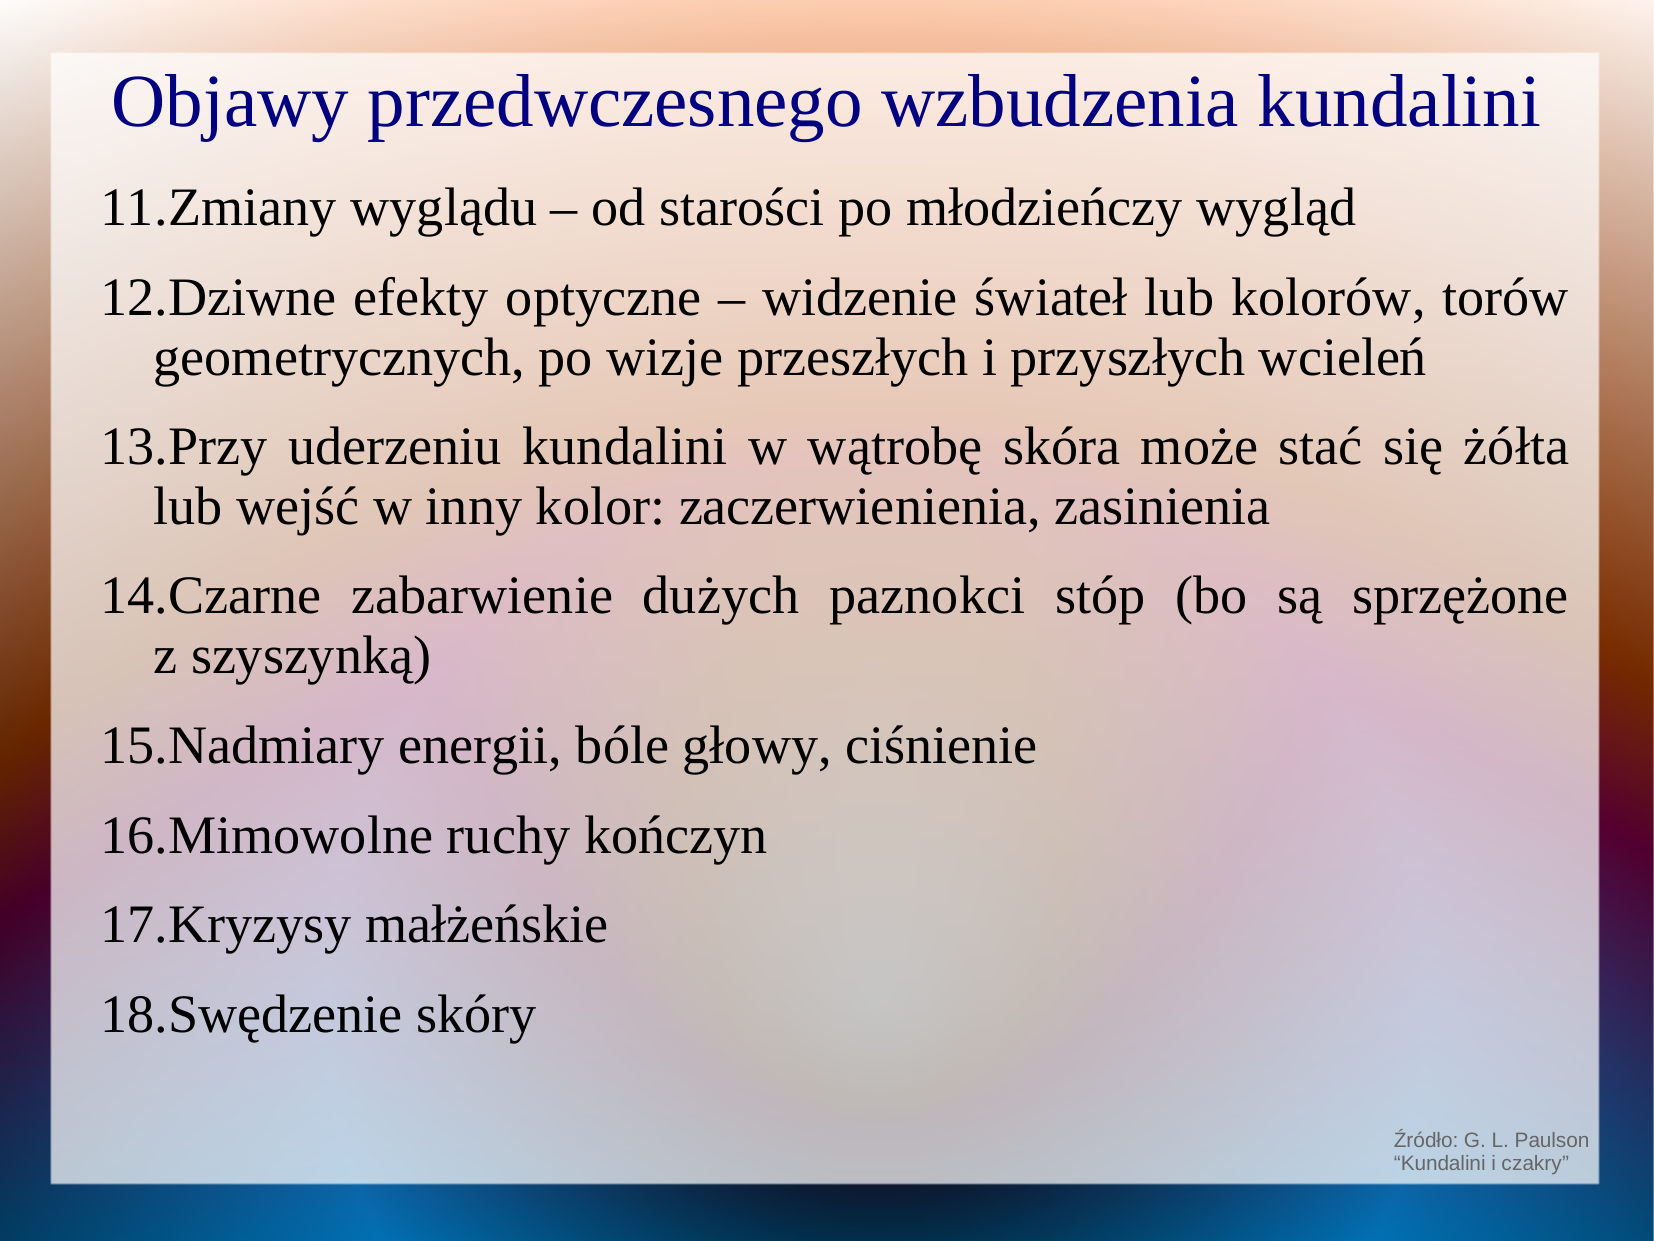

# Objawy przedwczesnego wzbudzenia kundalini
Zmiany wyglądu – od starości po młodzieńczy wygląd
Dziwne efekty optyczne – widzenie świateł lub kolorów, torów geometrycznych, po wizje przeszłych i przyszłych wcieleń
Przy uderzeniu kundalini w wątrobę skóra może stać się żółta lub wejść w inny kolor: zaczerwienienia, zasinienia
Czarne zabarwienie dużych paznokci stóp (bo są sprzężone z szyszynką)
Nadmiary energii, bóle głowy, ciśnienie
Mimowolne ruchy kończyn
Kryzysy małżeńskie
Swędzenie skóry
Źródło: G. L. Paulson
“Kundalini i czakry”